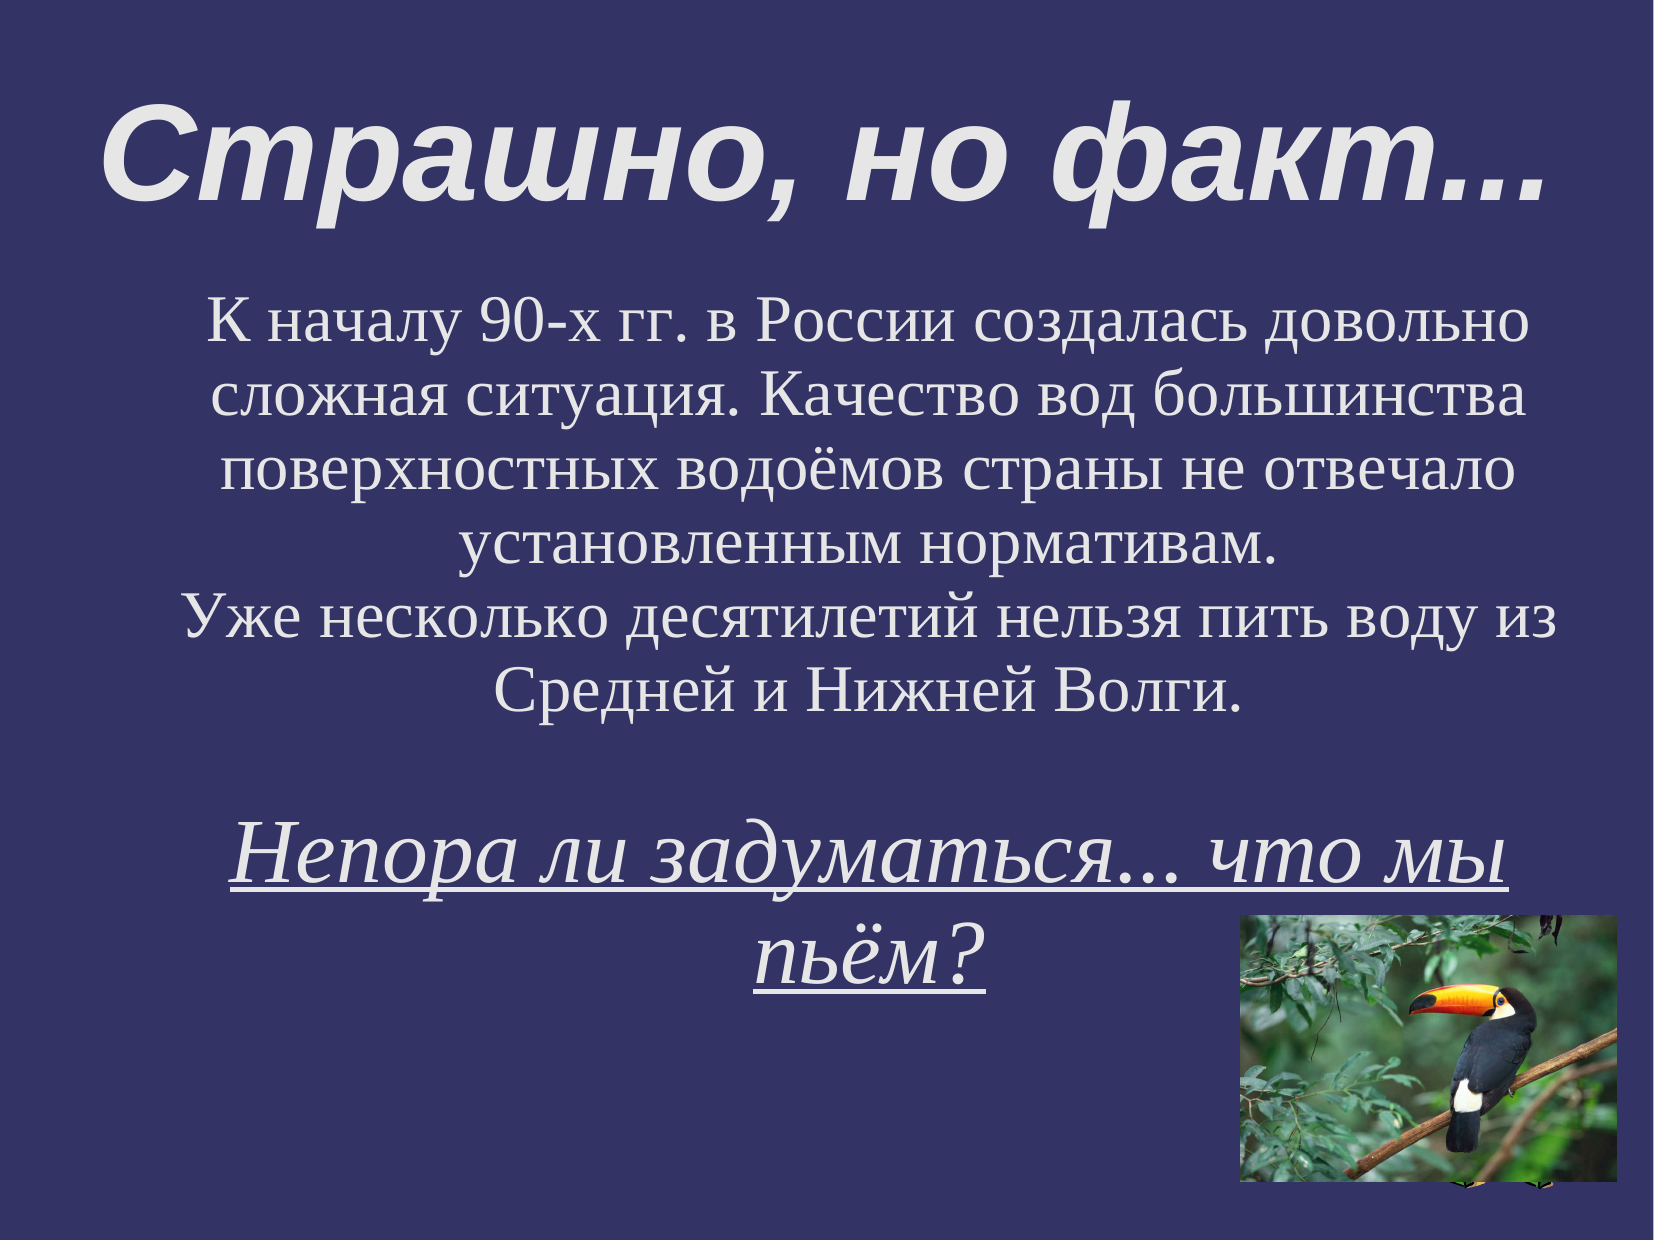

# Страшно, но факт...
К началу 90-х гг. в России создалась довольно сложная ситуация. Качество вод большинства поверхностных водоёмов страны не отвечало установленным нормативам.
Уже несколько десятилетий нельзя пить воду из Средней и Нижней Волги.
Непора ли задуматься... что мы пьём?